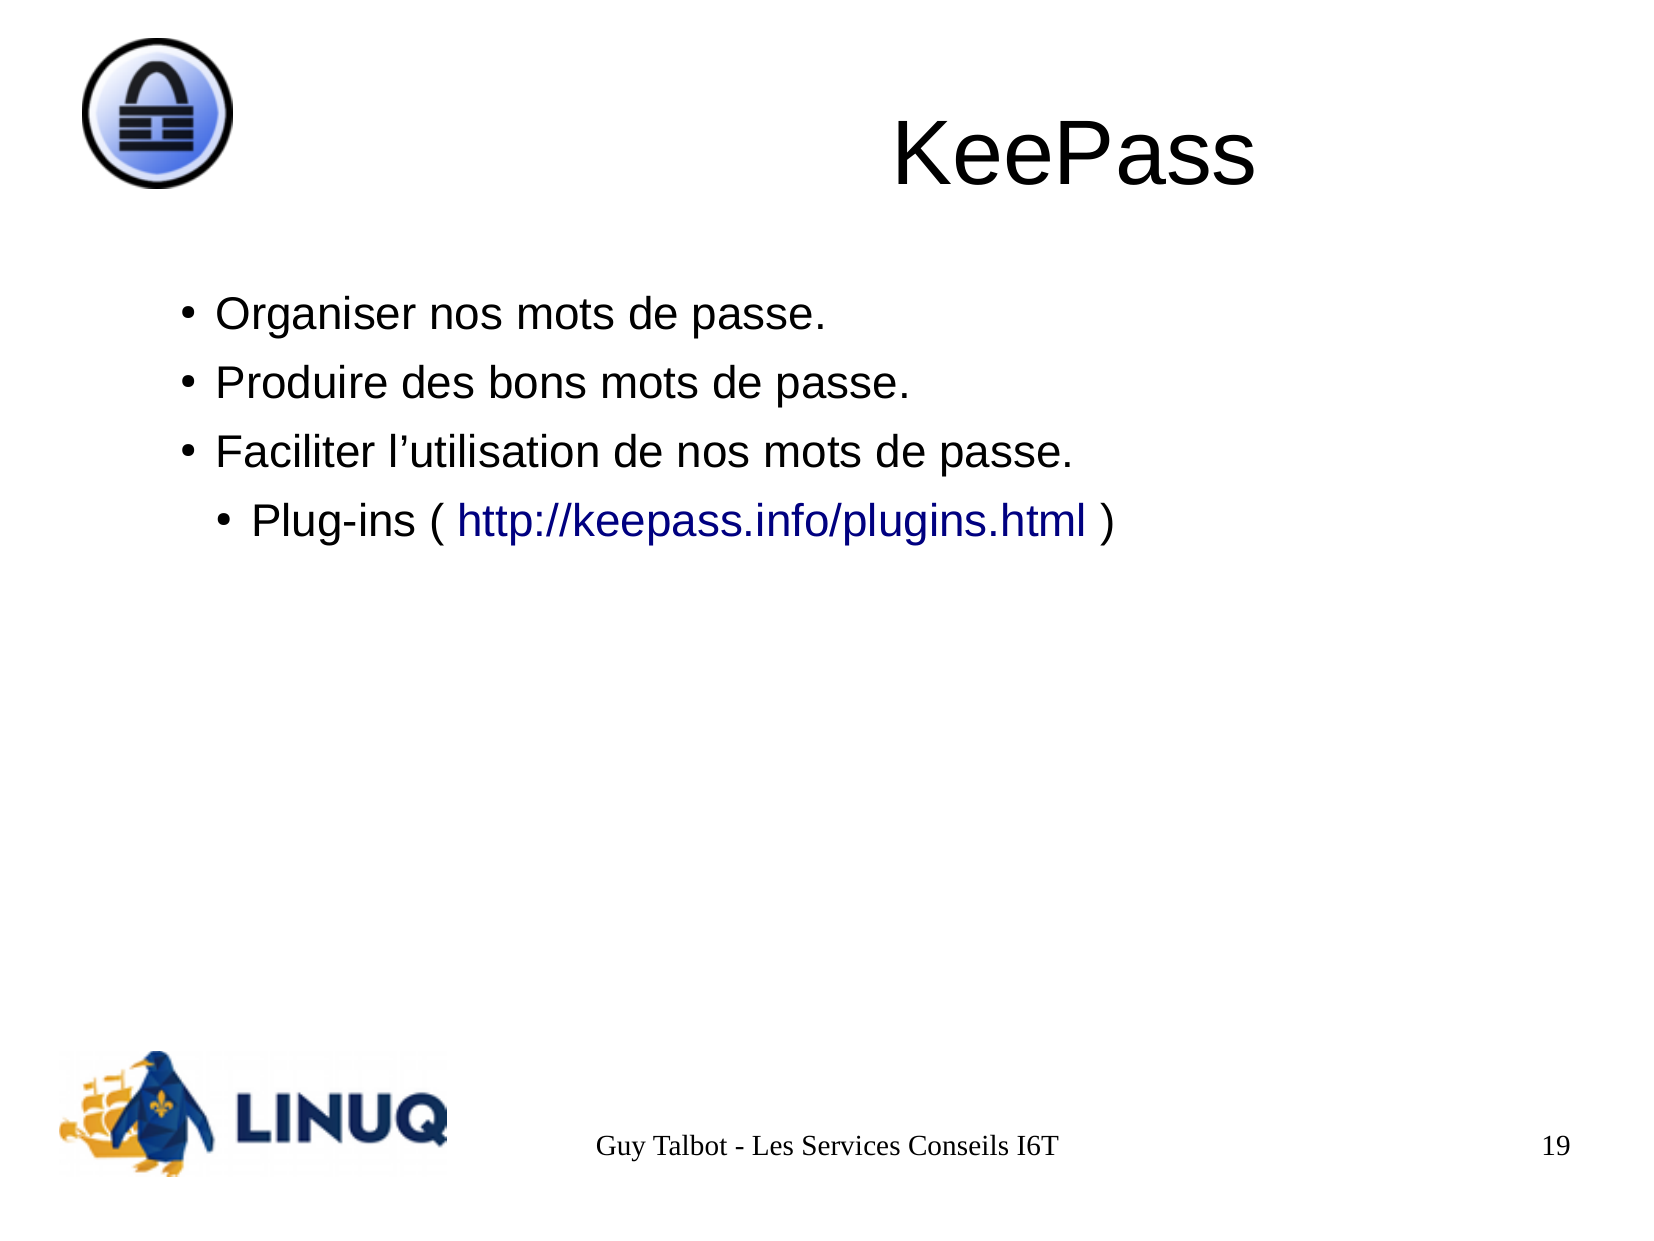

# KeePass
Organiser nos mots de passe.
Produire des bons mots de passe.
Faciliter l’utilisation de nos mots de passe.
Plug-ins ( http://keepass.info/plugins.html )
Guy Talbot - Les Services Conseils I6T
19